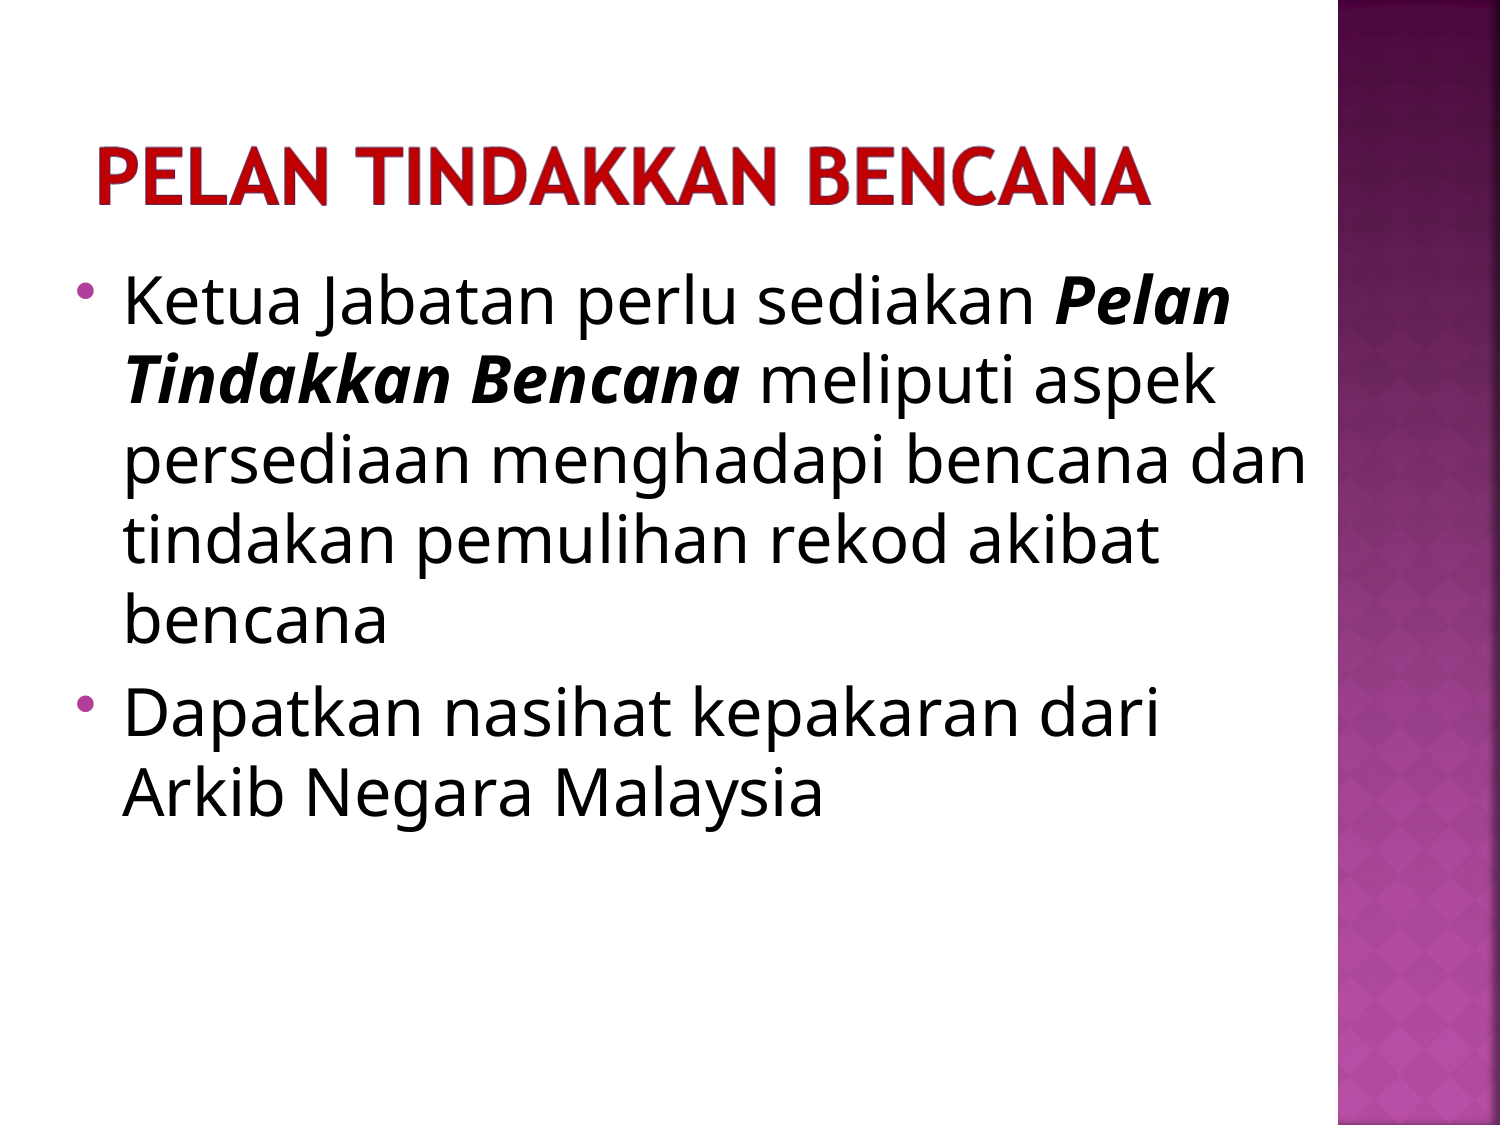

# Ketua Jabatan perlu sediakan Pelan Tindakkan Bencana meliputi aspek persediaan menghadapi bencana dan tindakan pemulihan rekod akibat bencana
Dapatkan nasihat kepakaran dari Arkib Negara Malaysia